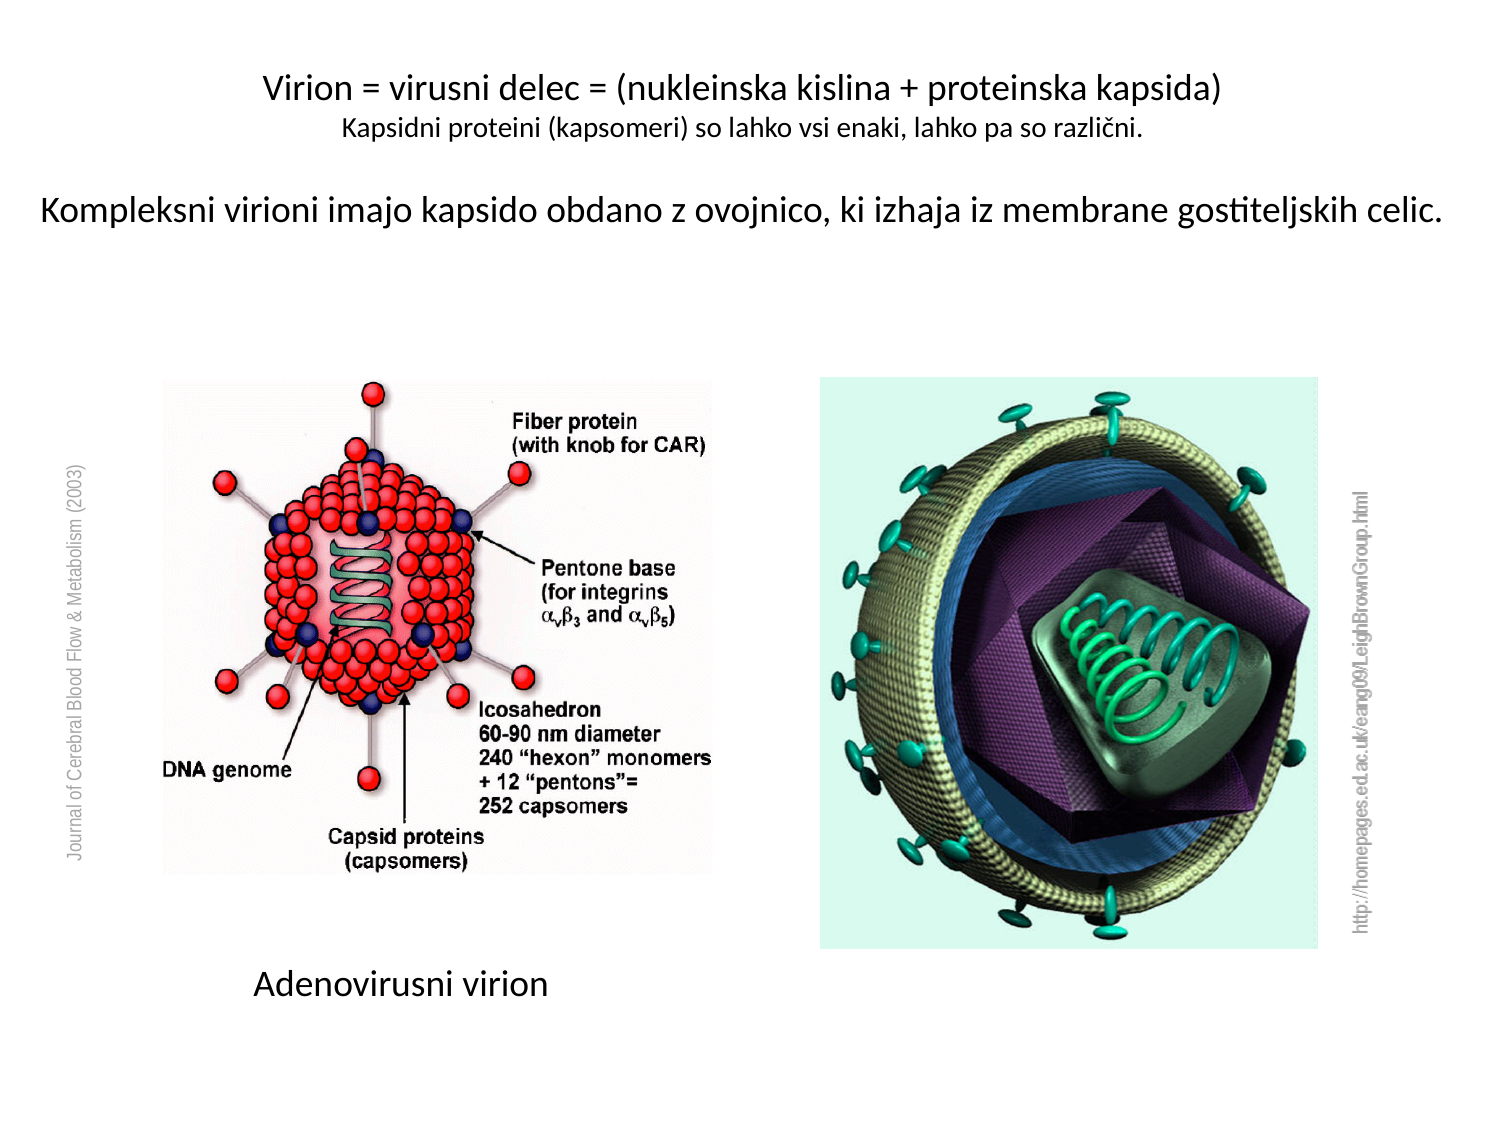

Virion = virusni delec = (nukleinska kislina + proteinska kapsida)
Kapsidni proteini (kapsomeri) so lahko vsi enaki, lahko pa so različni.
Kompleksni virioni imajo kapsido obdano z ovojnico, ki izhaja iz membrane gostiteljskih celic.
Journal of Cerebral Blood Flow & Metabolism (2003)
Adenovirusni virion